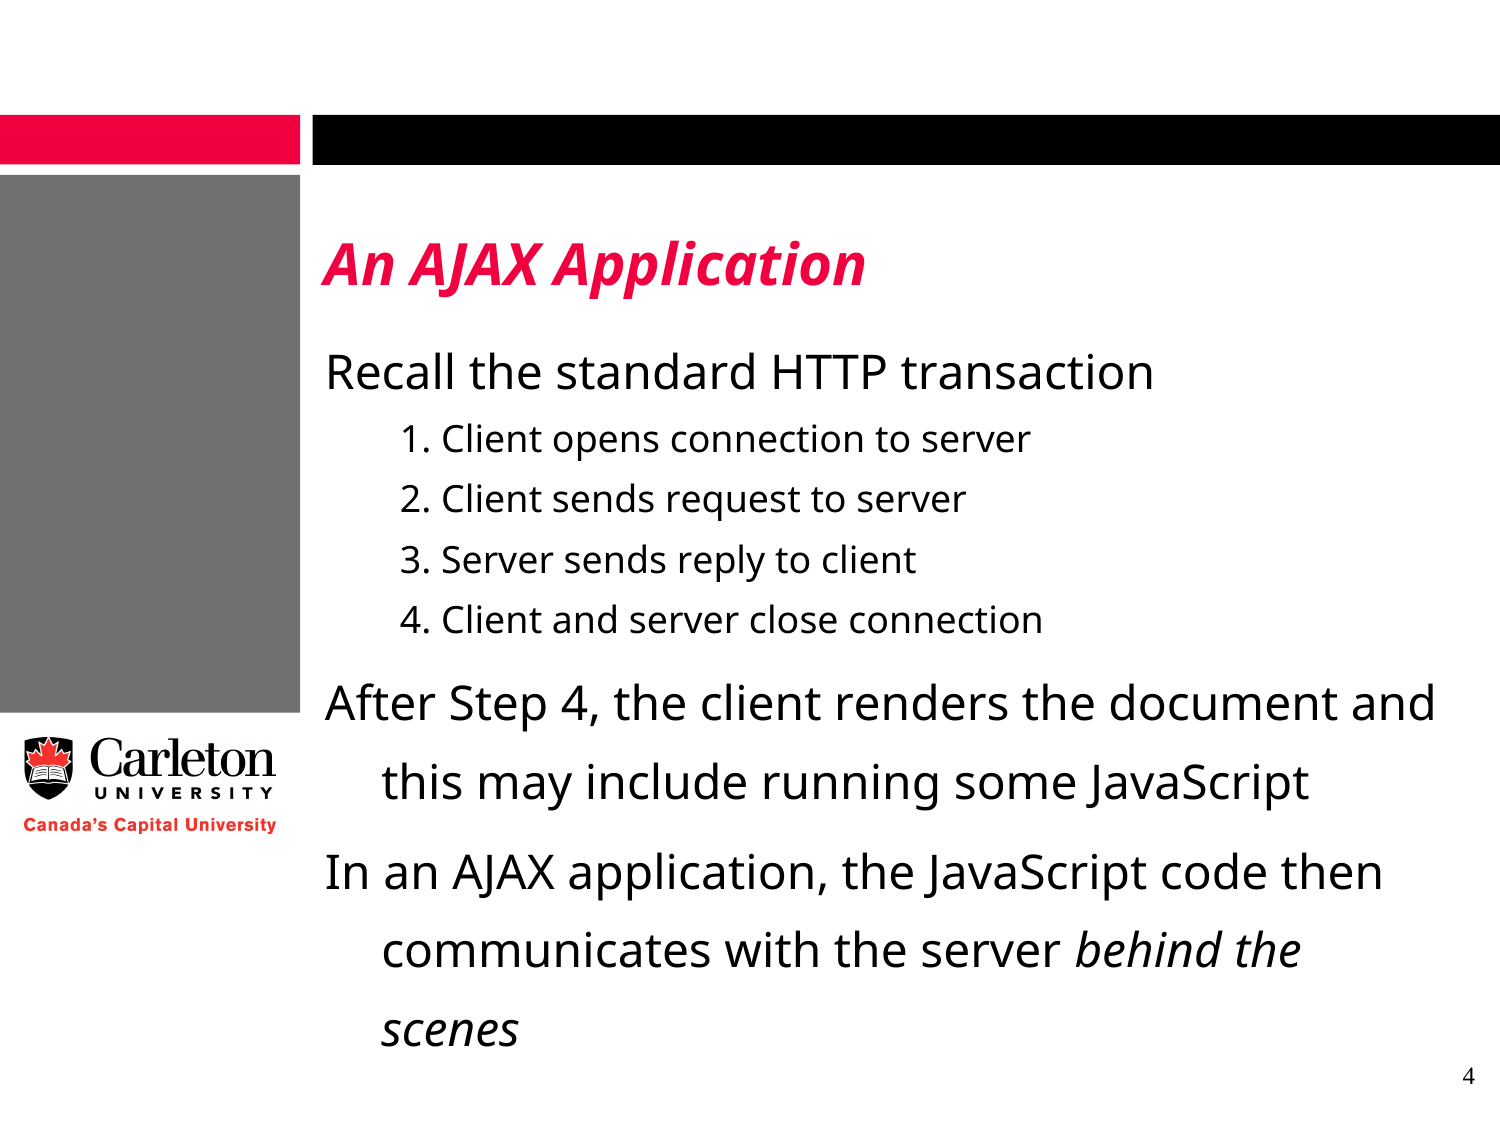

# An AJAX Application
Recall the standard HTTP transaction
1. Client opens connection to server
2. Client sends request to server
3. Server sends reply to client
4. Client and server close connection
After Step 4, the client renders the document and this may include running some JavaScript
In an AJAX application, the JavaScript code then communicates with the server behind the scenes
4